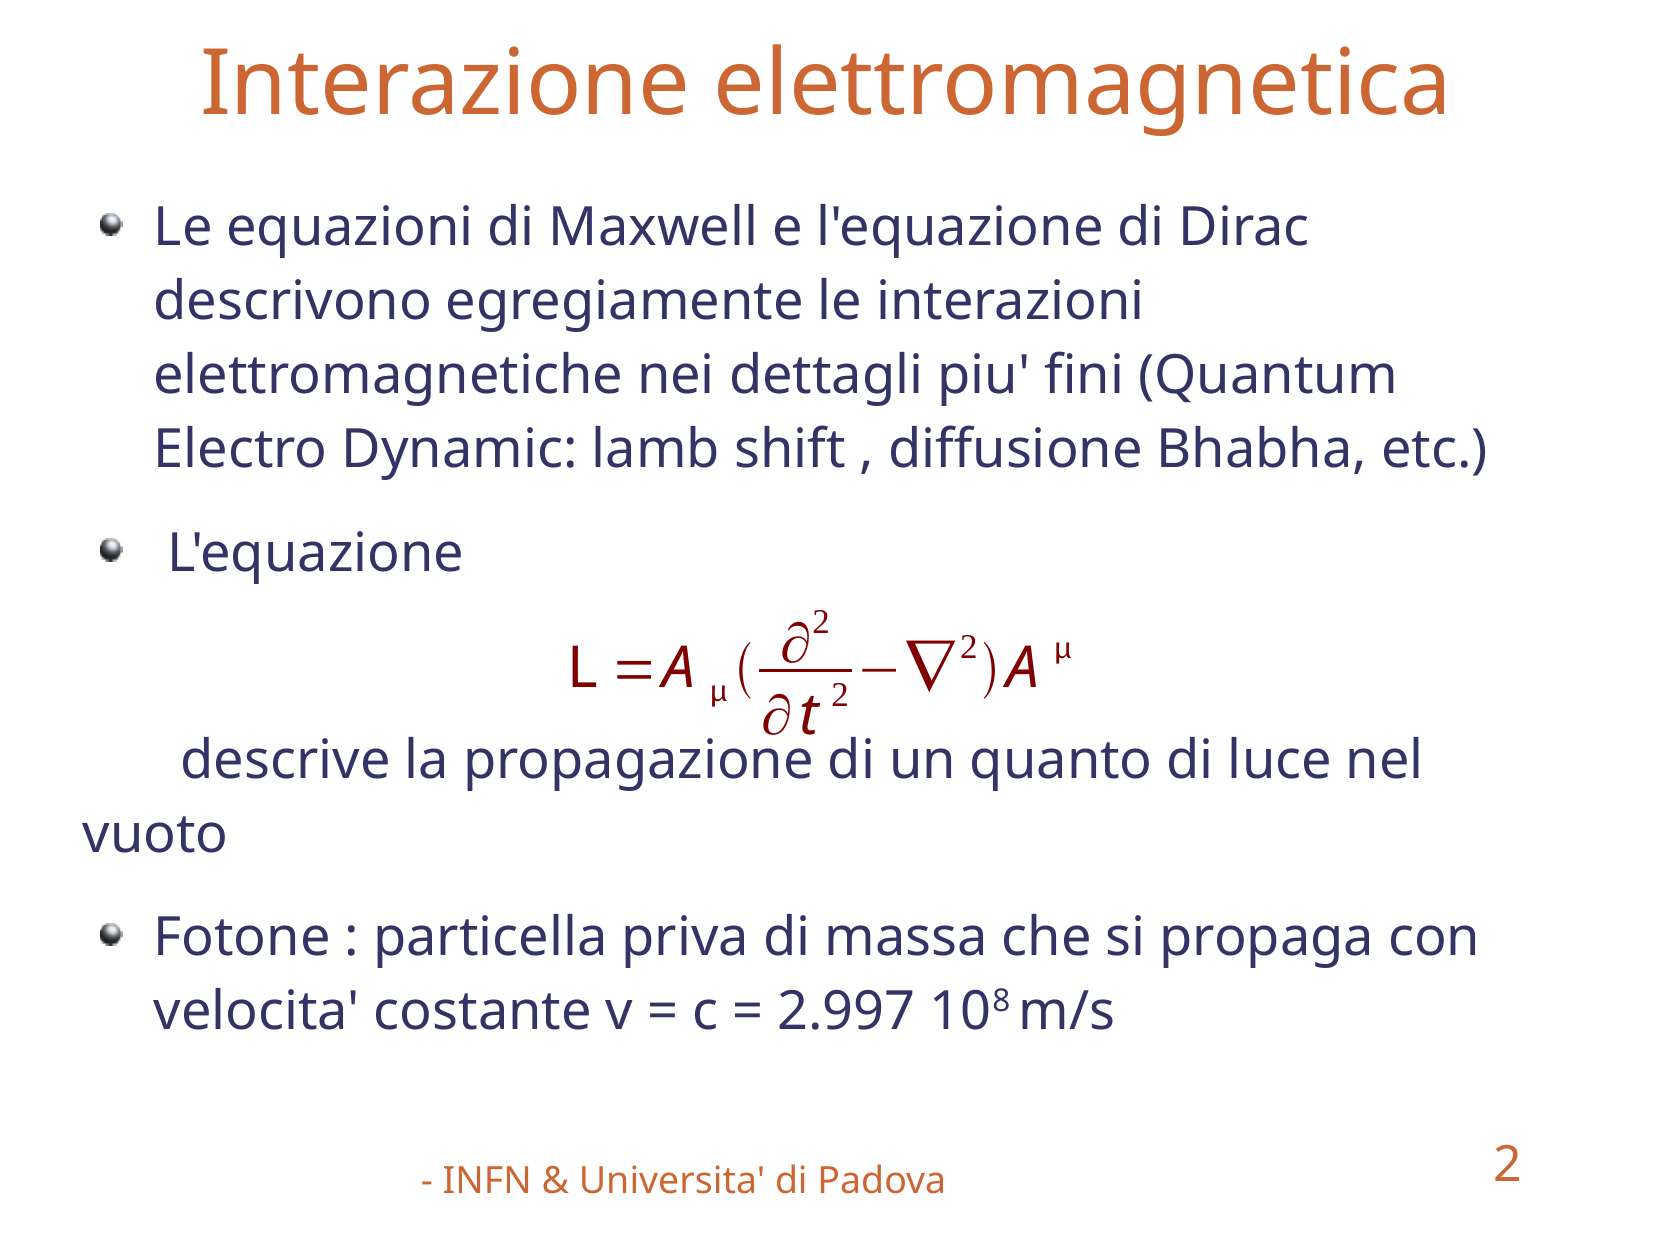

# Interazione elettromagnetica
Le equazioni di Maxwell e l'equazione di Dirac descrivono egregiamente le interazioni elettromagnetiche nei dettagli piu' fini (Quantum Electro Dynamic: lamb shift , diffusione Bhabha, etc.)
 L'equazione
 descrive la propagazione di un quanto di luce nel vuoto
Fotone : particella priva di massa che si propaga con velocita' costante v = c = 2.997 108 m/s